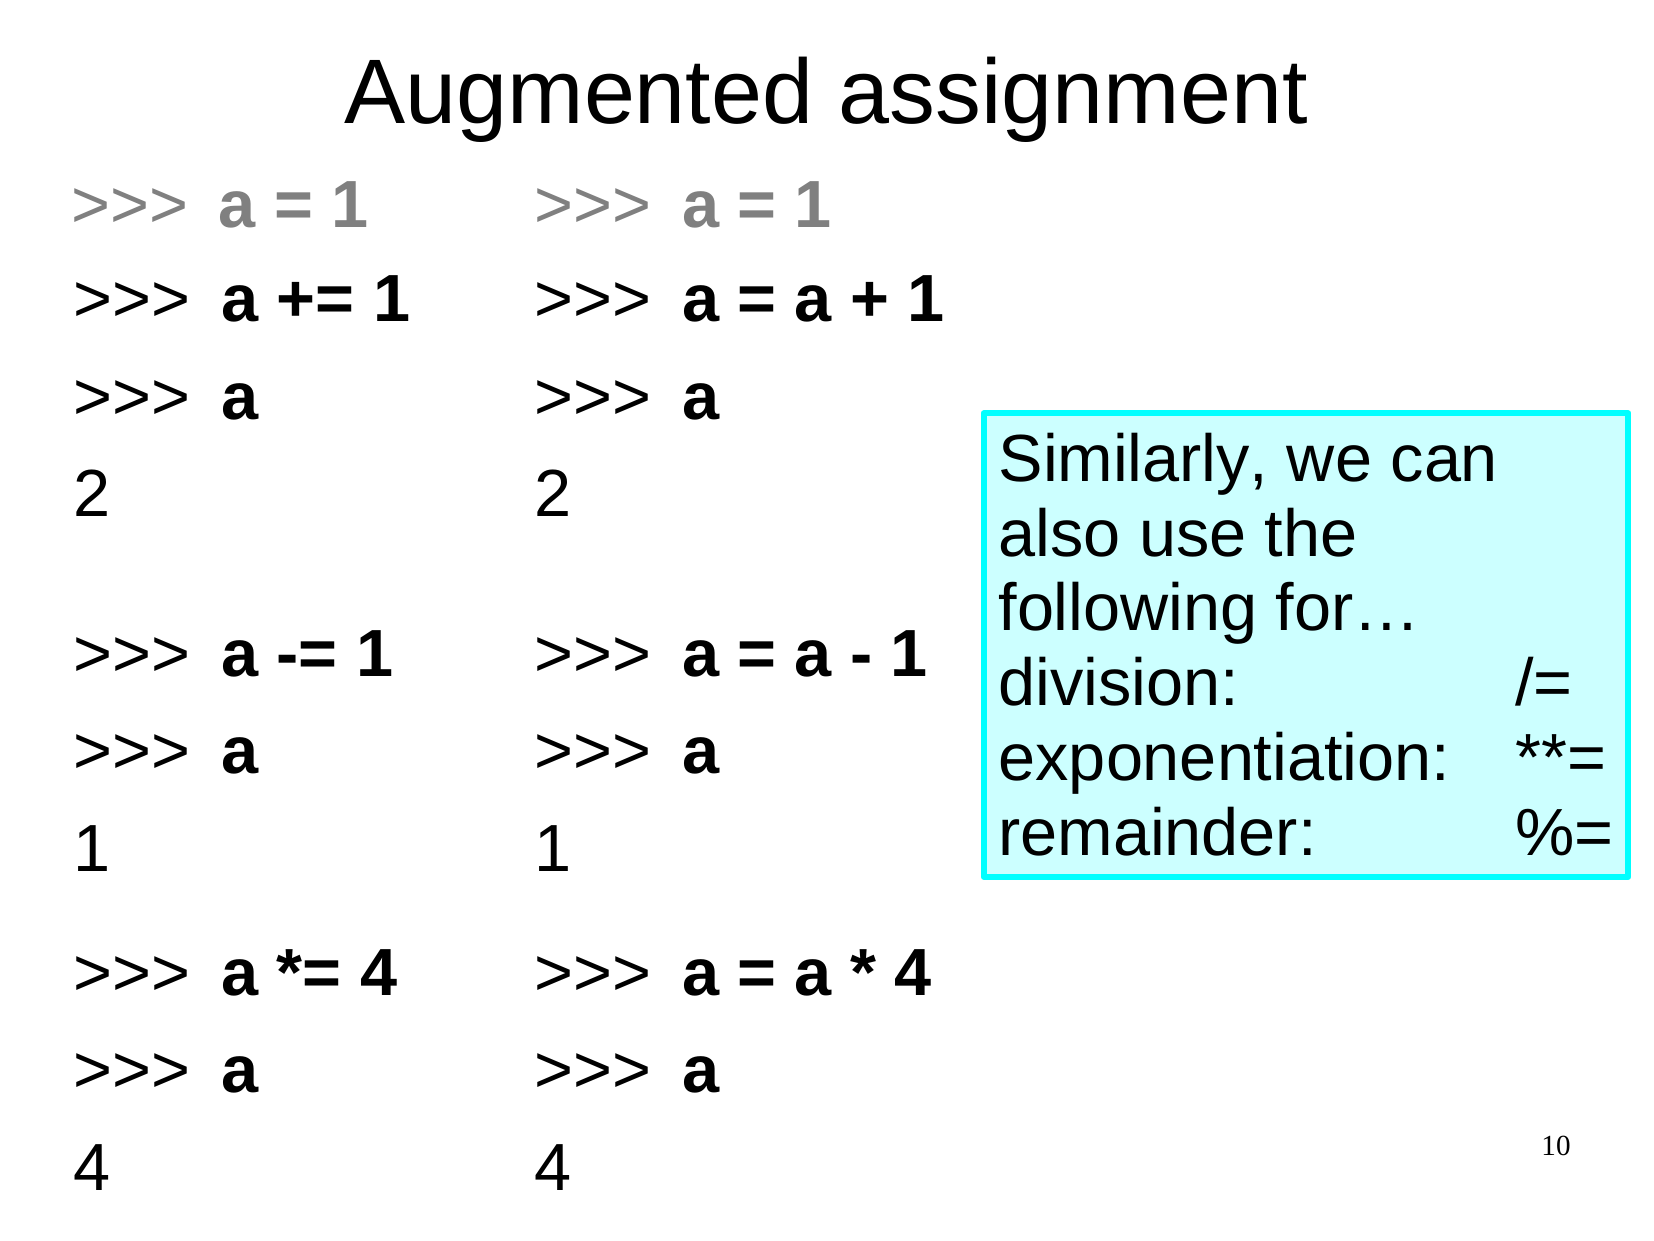

Augmented assignment
>>>
a = 1
>>>
a = 1
>>>
a += 1
>>>
a = a + 1
>>>
a
>>>
a
Similarly, we can
also use the
following for…
division:				/=
exponentiation:	**=
remainder:			%=
2
2
>>>
a -= 1
>>>
a = a - 1
>>>
a
>>>
a
1
1
>>>
a *= 4
>>>
a = a * 4
>>>
a
>>>
a
4
4
10